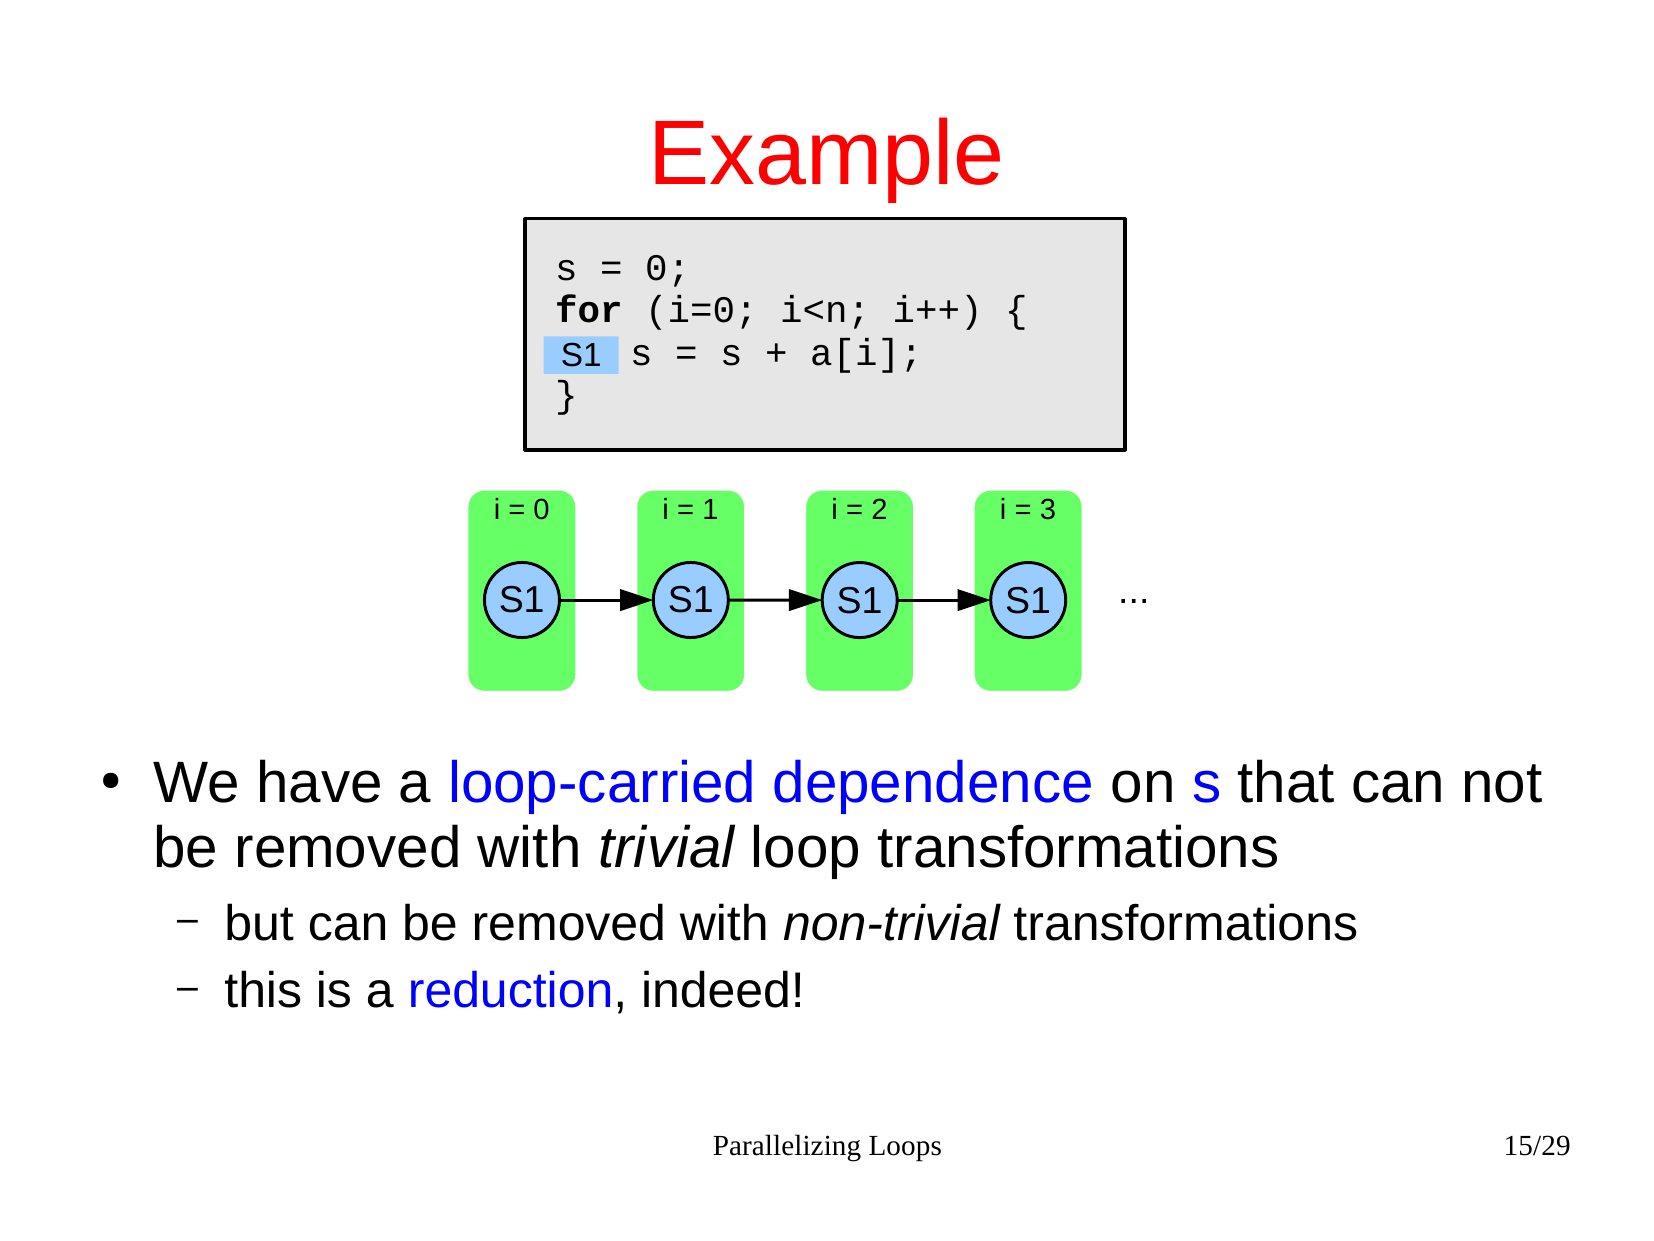

# Example
s = 0;
for (i=0; i<n; i++) {
	s = s + a[i];
}
S1
i = 0
i = 1
i = 2
i = 3
S1
S1
S1
S1
...
We have a loop-carried dependence on s that can not be removed with trivial loop transformations
but can be removed with non-trivial transformations
this is a reduction, indeed!
Parallelizing Loops
15